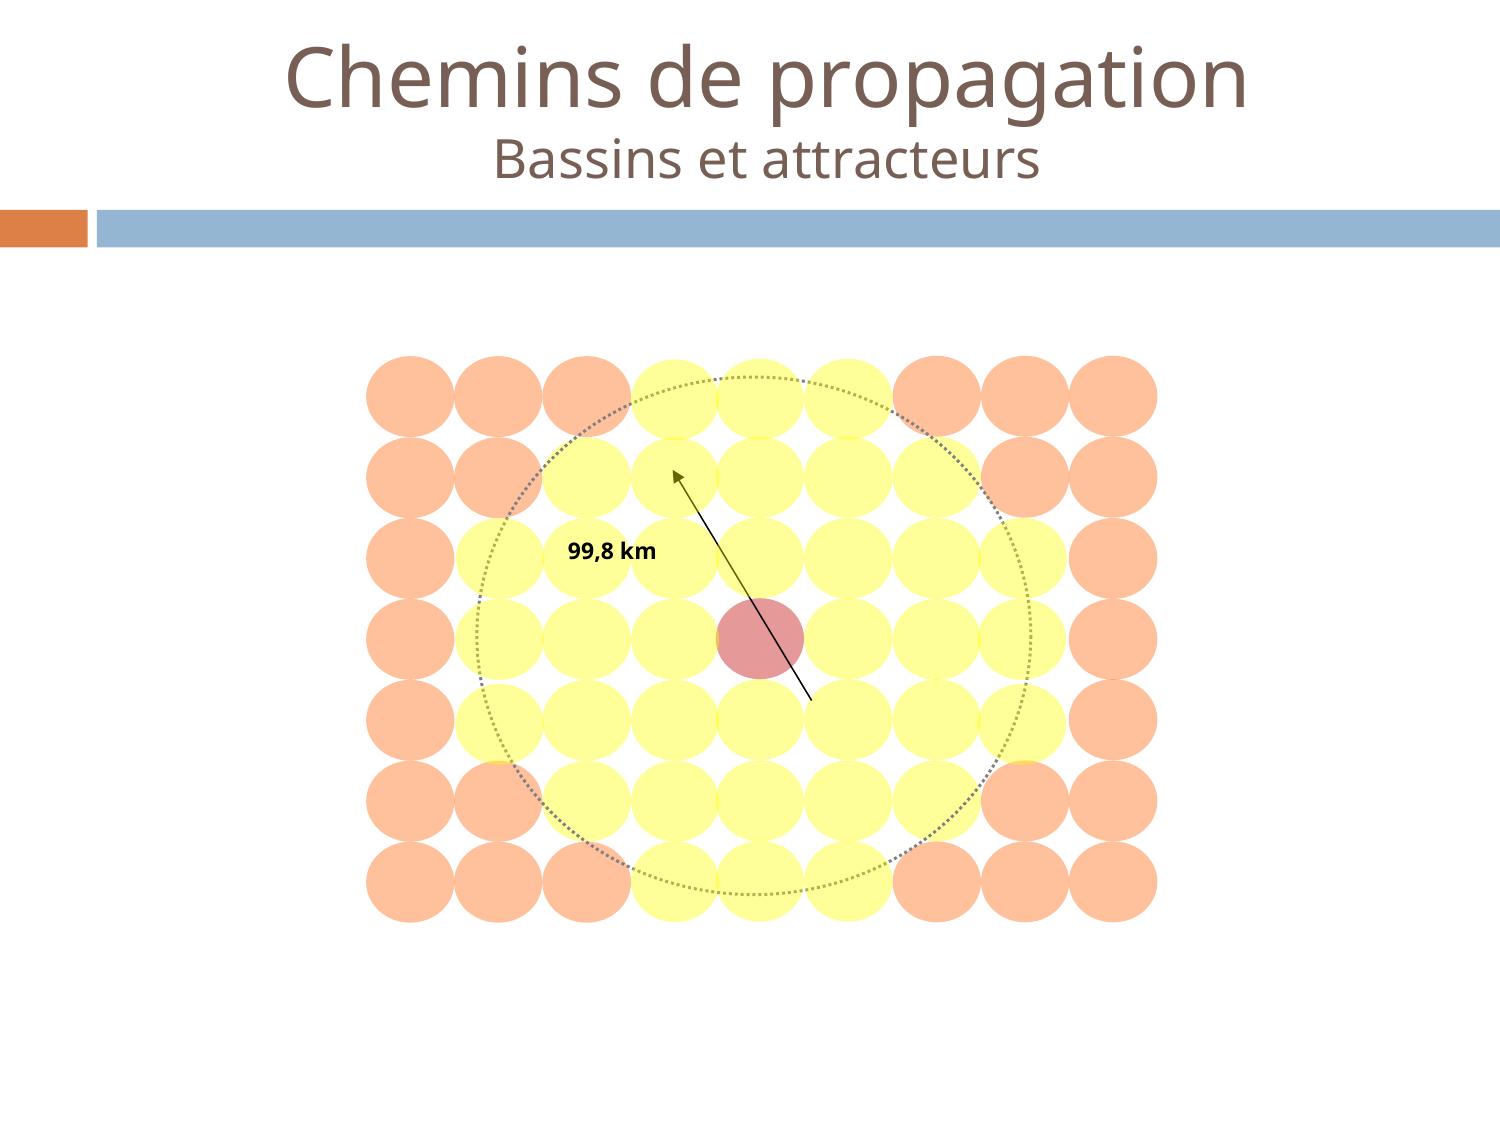

Chemins de propagation
Bassins et attracteurs
99,8 km